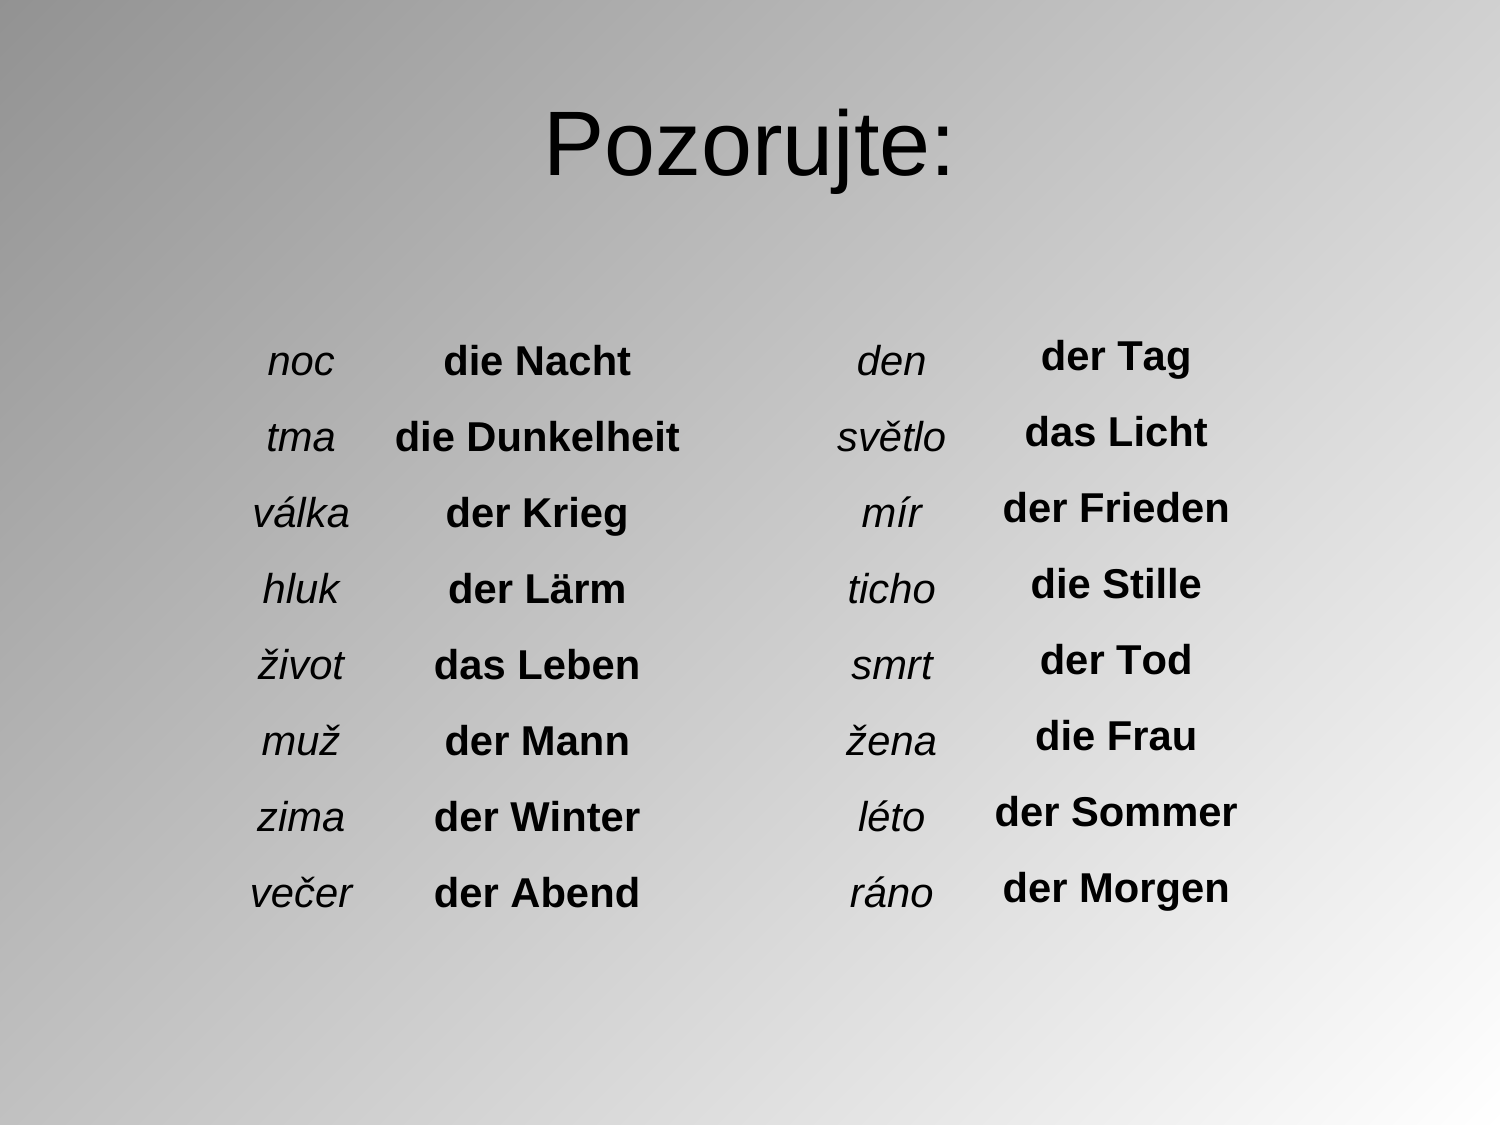

# Pozorujte:
der Tag
das Licht
der Frieden
die Stille
der Tod
die Frau
der Sommer
der Morgen
noc
tma
válka
hluk
život
muž
zima
večer
die Nacht
die Dunkelheit
der Krieg
der Lärm
das Leben
der Mann
der Winter
der Abend
den
světlo
mír
ticho
smrt
žena
léto
ráno